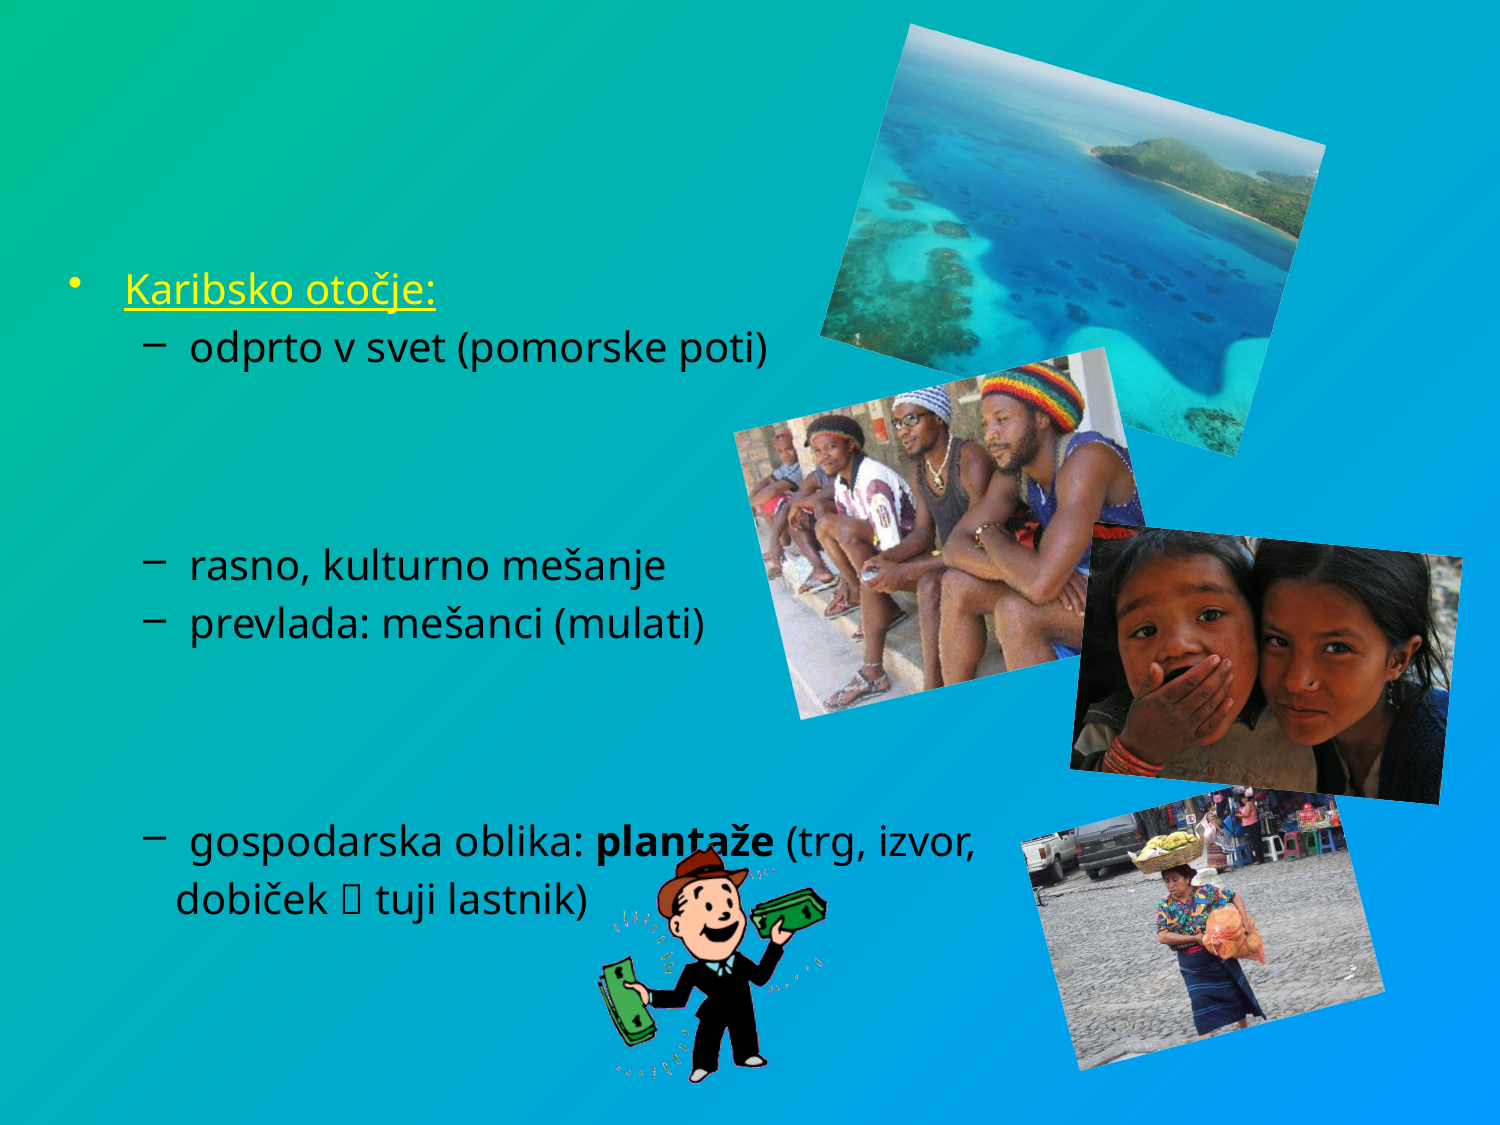

#
Karibsko otočje:
odprto v svet (pomorske poti)
rasno, kulturno mešanje
prevlada: mešanci (mulati)
gospodarska oblika: plantaže (trg, izvor,
 dobiček  tuji lastnik)